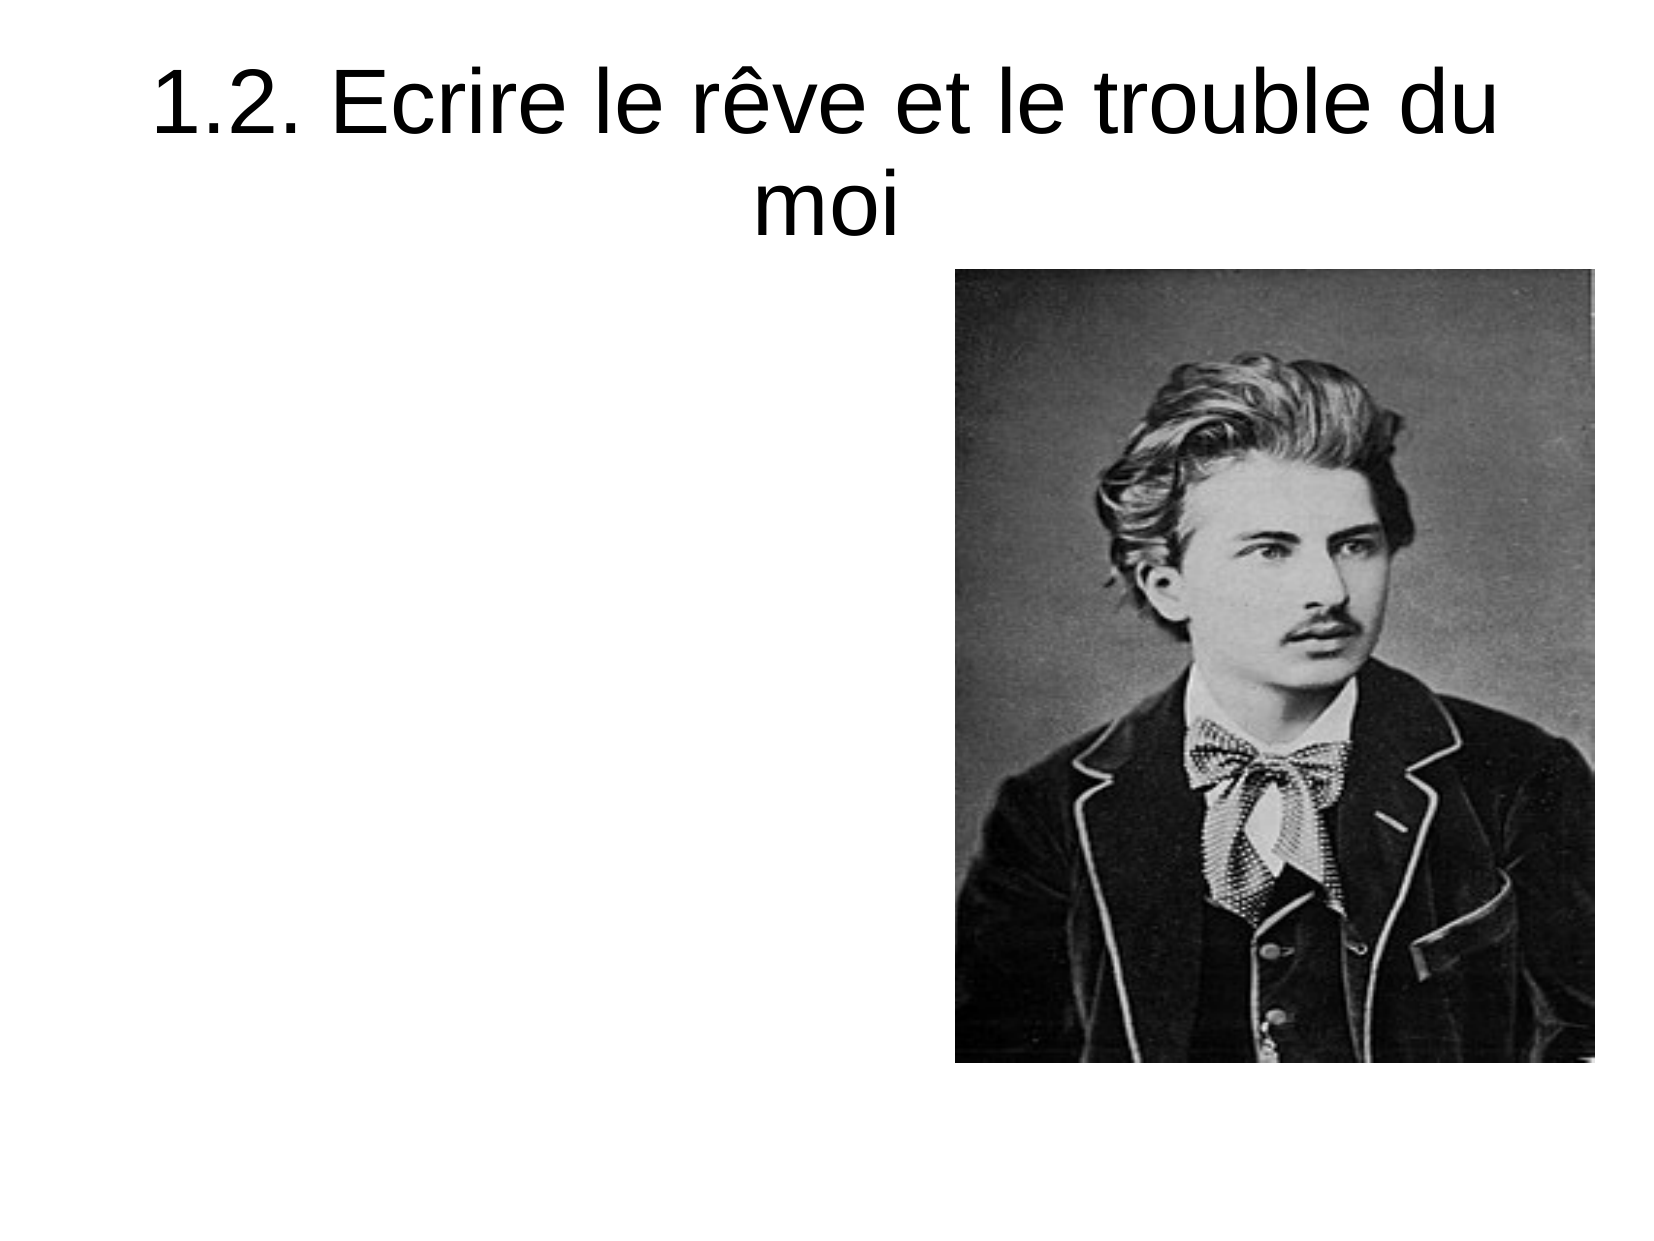

# 1.2. Ecrire le rêve et le trouble du moi